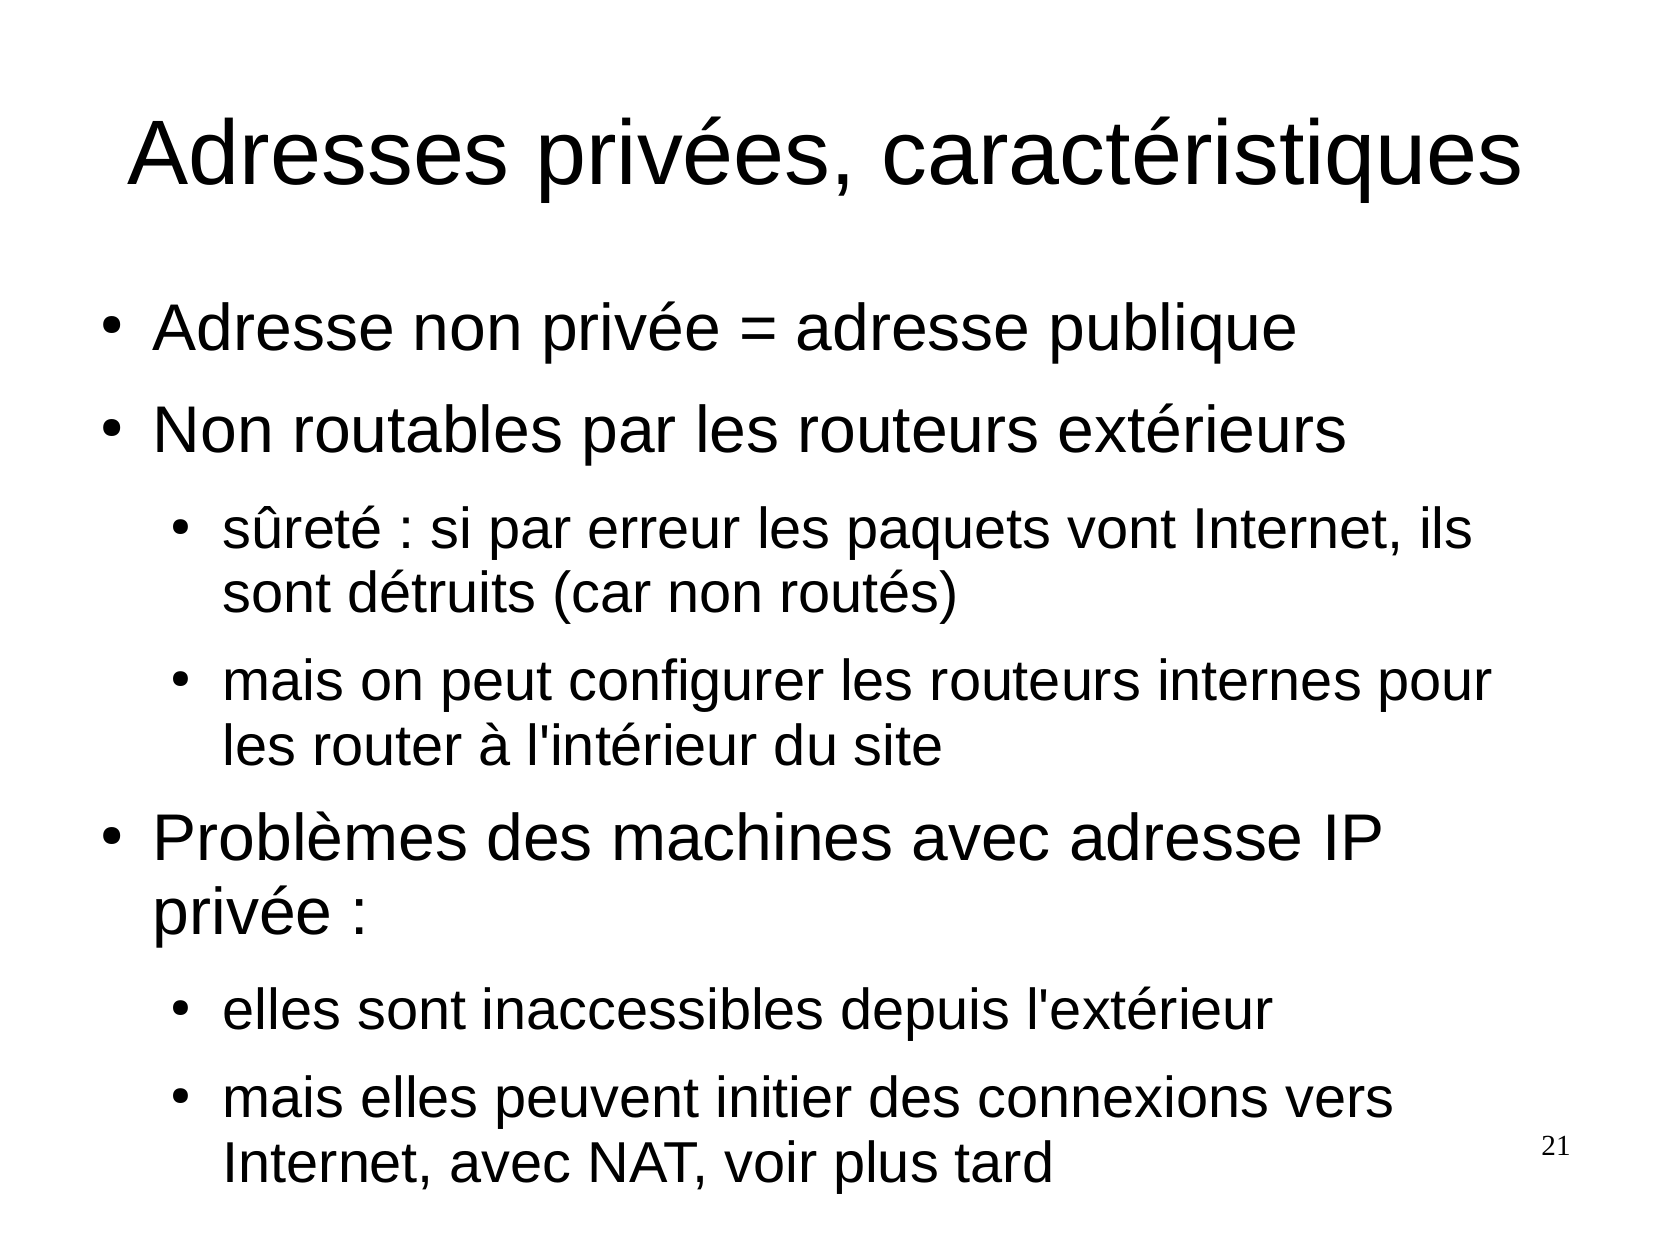

# Adresses privées, caractéristiques
Adresse non privée = adresse publique
Non routables par les routeurs extérieurs
sûreté : si par erreur les paquets vont Internet, ils sont détruits (car non routés)
mais on peut configurer les routeurs internes pour les router à l'intérieur du site
Problèmes des machines avec adresse IP privée :
elles sont inaccessibles depuis l'extérieur
mais elles peuvent initier des connexions vers Internet, avec NAT, voir plus tard
21